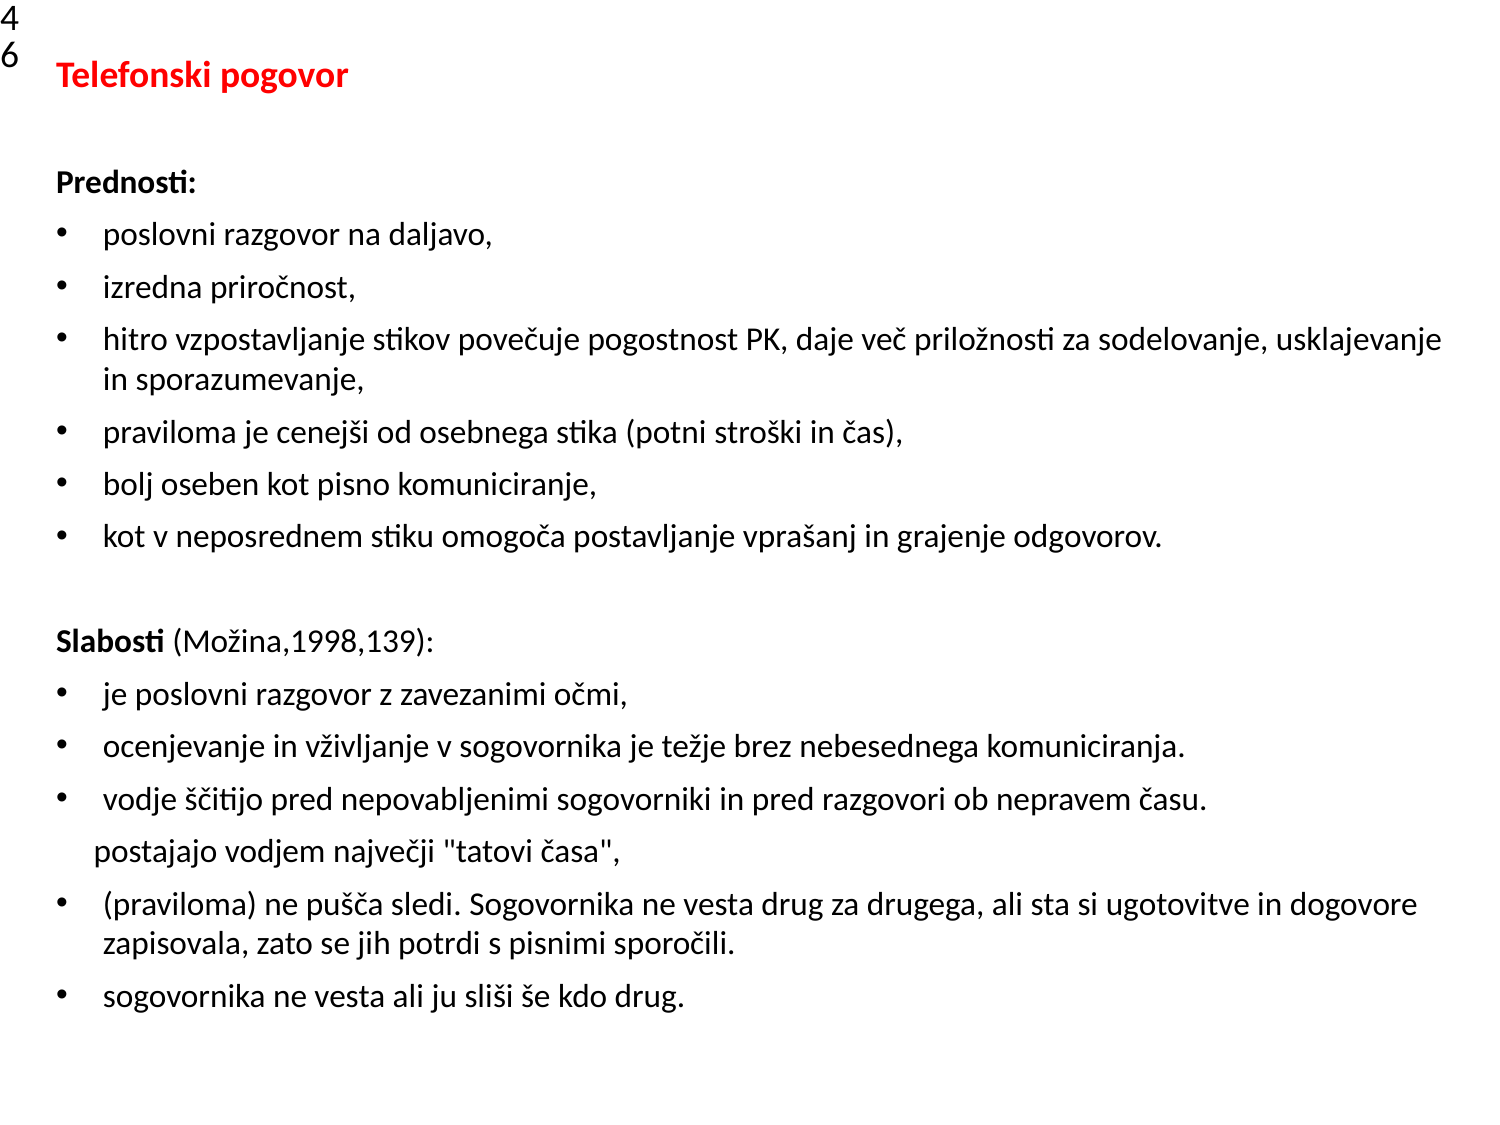

Telefonski pogovor
Prednosti:
poslovni razgovor na daljavo,
izredna priročnost,
hitro vzpostavljanje stikov povečuje pogostnost PK, daje več priložnosti za sodelovanje, usklajevanje in sporazumevanje,
praviloma je cenejši od osebnega stika (potni stroški in čas),
bolj oseben kot pisno komuniciranje,
kot v neposrednem stiku omogoča postavljanje vprašanj in grajenje odgovorov.
Slabosti (Možina,1998,139):
je poslovni razgovor z zavezanimi očmi,
ocenjevanje in vživljanje v sogovornika je težje brez nebesednega komuniciranja.
vodje ščitijo pred nepovabljenimi sogovorniki in pred razgovori ob nepravem času.
 postajajo vodjem največji "tatovi časa",
(praviloma) ne pušča sledi. Sogovornika ne vesta drug za drugega, ali sta si ugotovitve in dogovore zapisovala, zato se jih potrdi s pisnimi sporočili.
sogovornika ne vesta ali ju sliši še kdo drug.